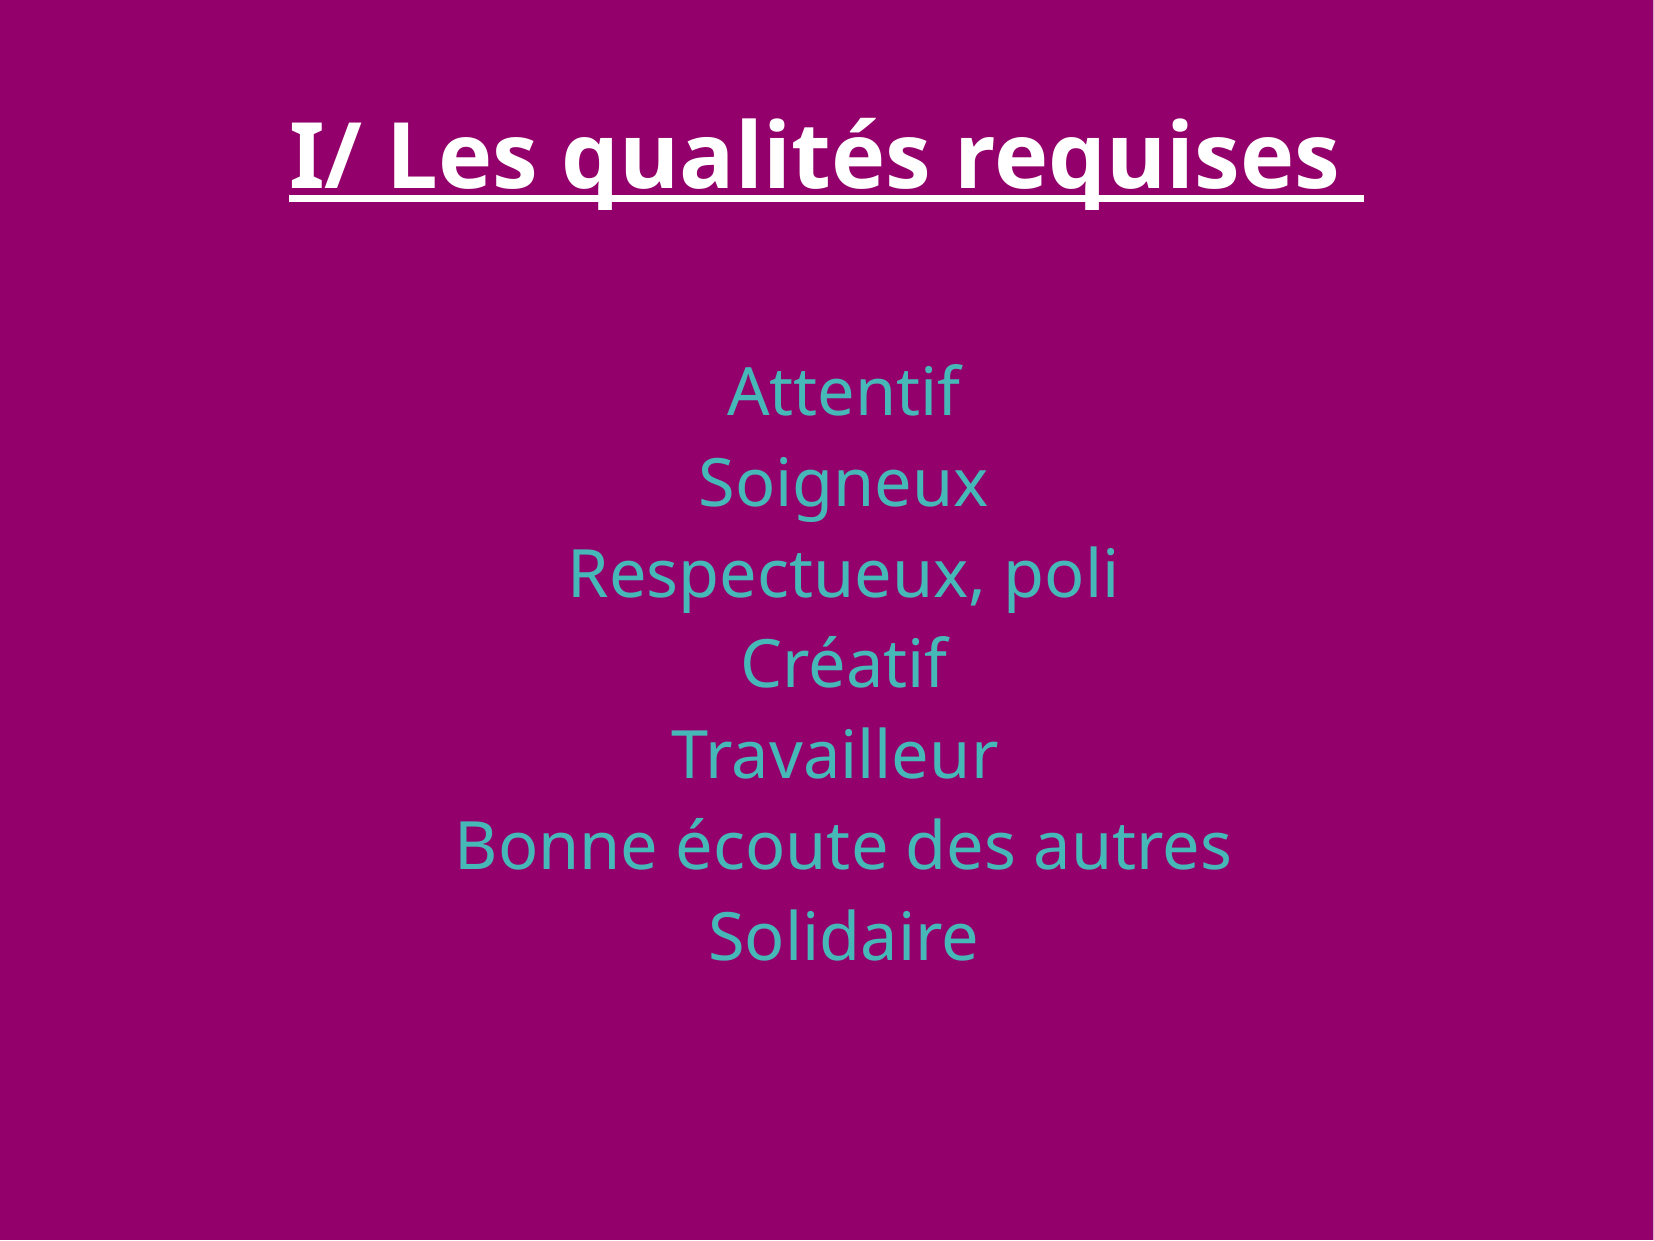

# I/ Les qualités requises
 Attentif
 Soigneux
 Respectueux, poli
 Créatif
 Travailleur
 Bonne écoute des autres
 Solidaire